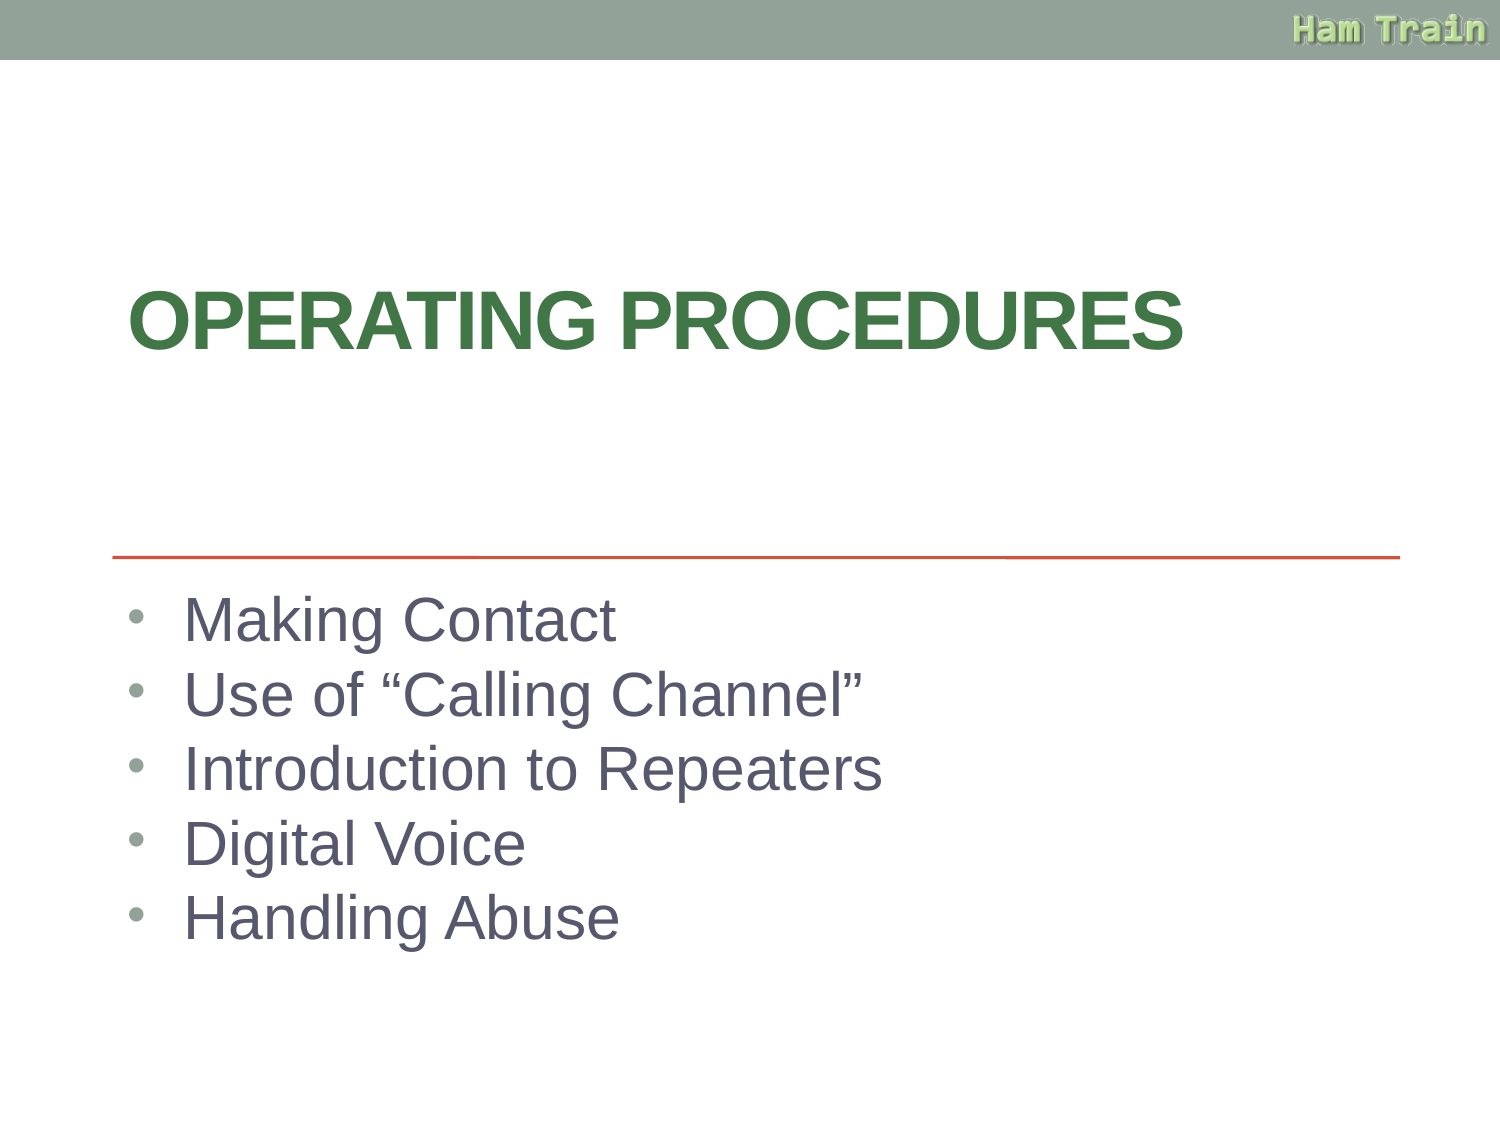

# OPERATING PROCEDURES
Making Contact
Use of “Calling Channel”
Introduction to Repeaters
Digital Voice
Handling Abuse